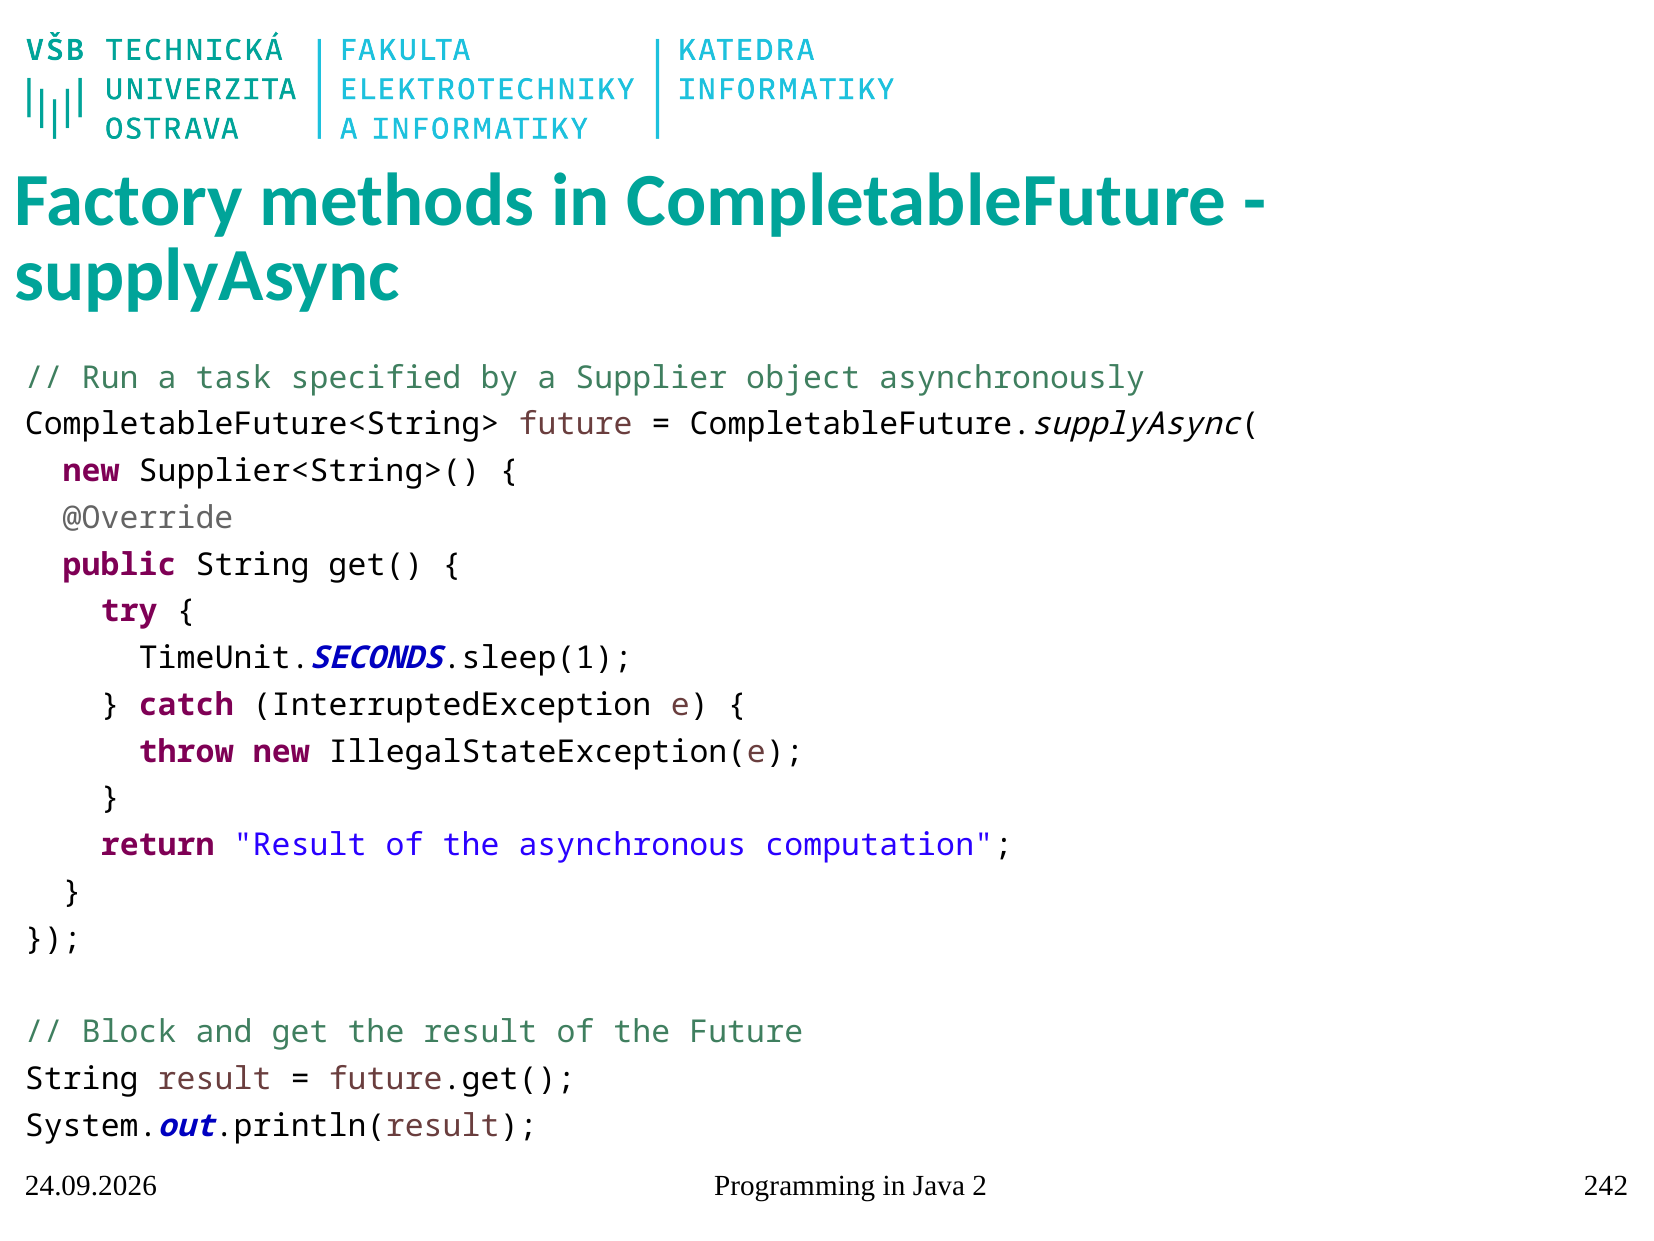

# Factory methods in CompletableFuture - supplyAsync
// Run a task specified by a Supplier object asynchronously
CompletableFuture<String> future = CompletableFuture.supplyAsync(
 new Supplier<String>() {
 @Override
 public String get() {
 try {
 TimeUnit.SECONDS.sleep(1);
 } catch (InterruptedException e) {
 throw new IllegalStateException(e);
 }
 return "Result of the asynchronous computation";
 }
});
// Block and get the result of the Future
String result = future.get();
System.out.println(result);
Programming in Java 2
242